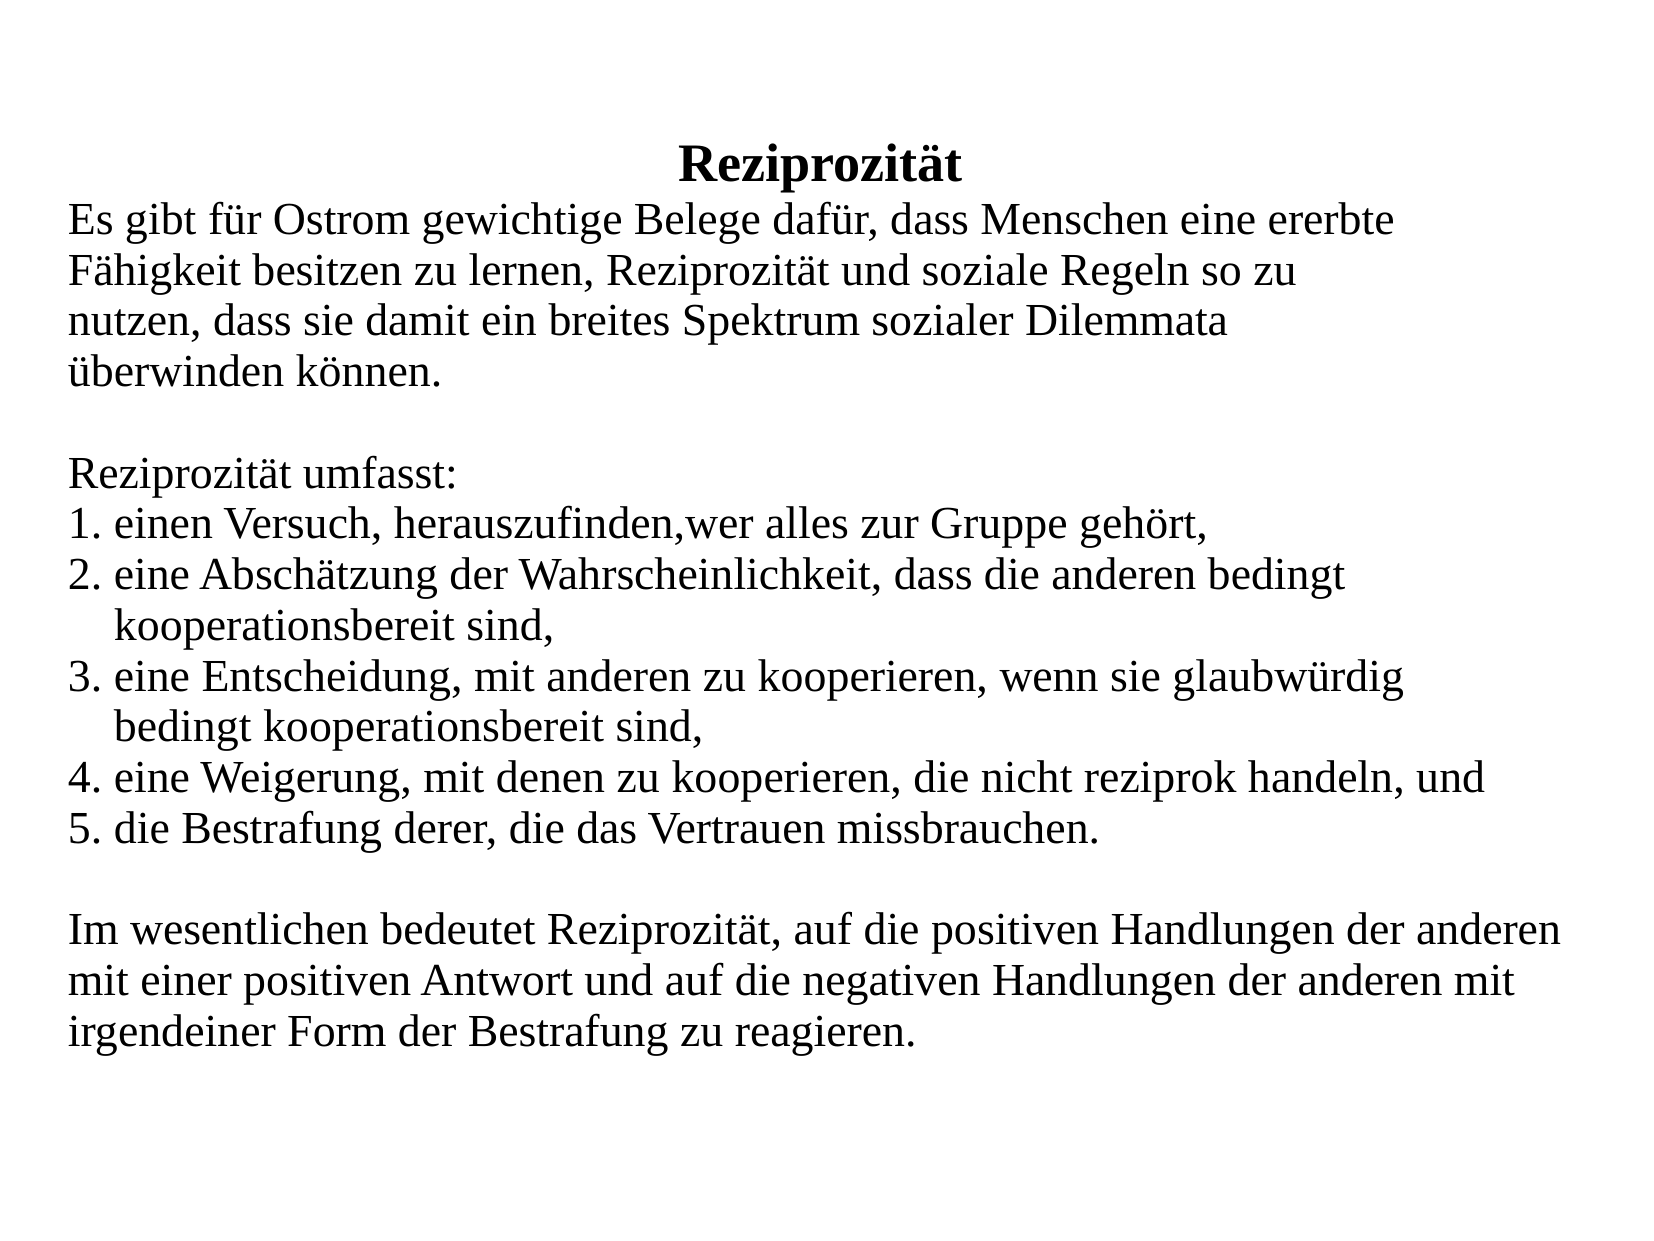

Reziprozität
Es gibt für Ostrom gewichtige Belege dafür, dass Menschen eine ererbte
Fähigkeit besitzen zu lernen, Reziprozität und soziale Regeln so zu
nutzen, dass sie damit ein breites Spektrum sozialer Dilemmata
überwinden können.
Reziprozität umfasst:
1. einen Versuch, herauszufinden,wer alles zur Gruppe gehört,
2. eine Abschätzung der Wahrscheinlichkeit, dass die anderen bedingt
 kooperationsbereit sind,
3. eine Entscheidung, mit anderen zu kooperieren, wenn sie glaubwürdig
 bedingt kooperationsbereit sind,
4. eine Weigerung, mit denen zu kooperieren, die nicht reziprok handeln, und
5. die Bestrafung derer, die das Vertrauen missbrauchen.
Im wesentlichen bedeutet Reziprozität, auf die positiven Handlungen der anderen
mit einer positiven Antwort und auf die negativen Handlungen der anderen mit
irgendeiner Form der Bestrafung zu reagieren.